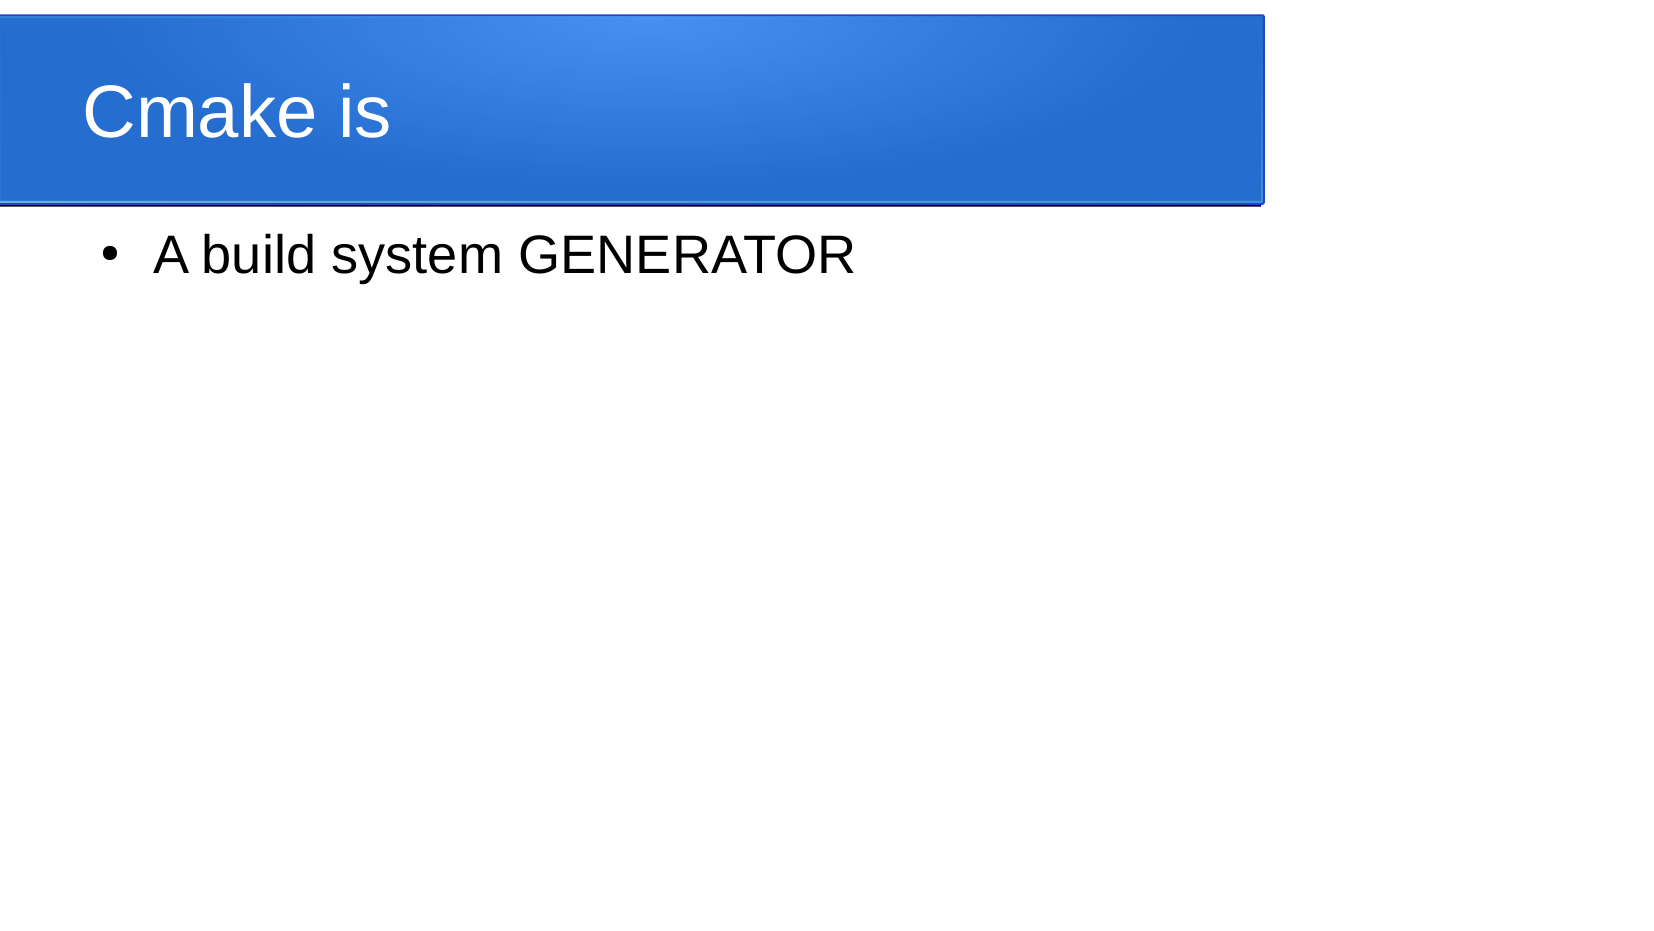

# Cmake is
A build system GENERATOR